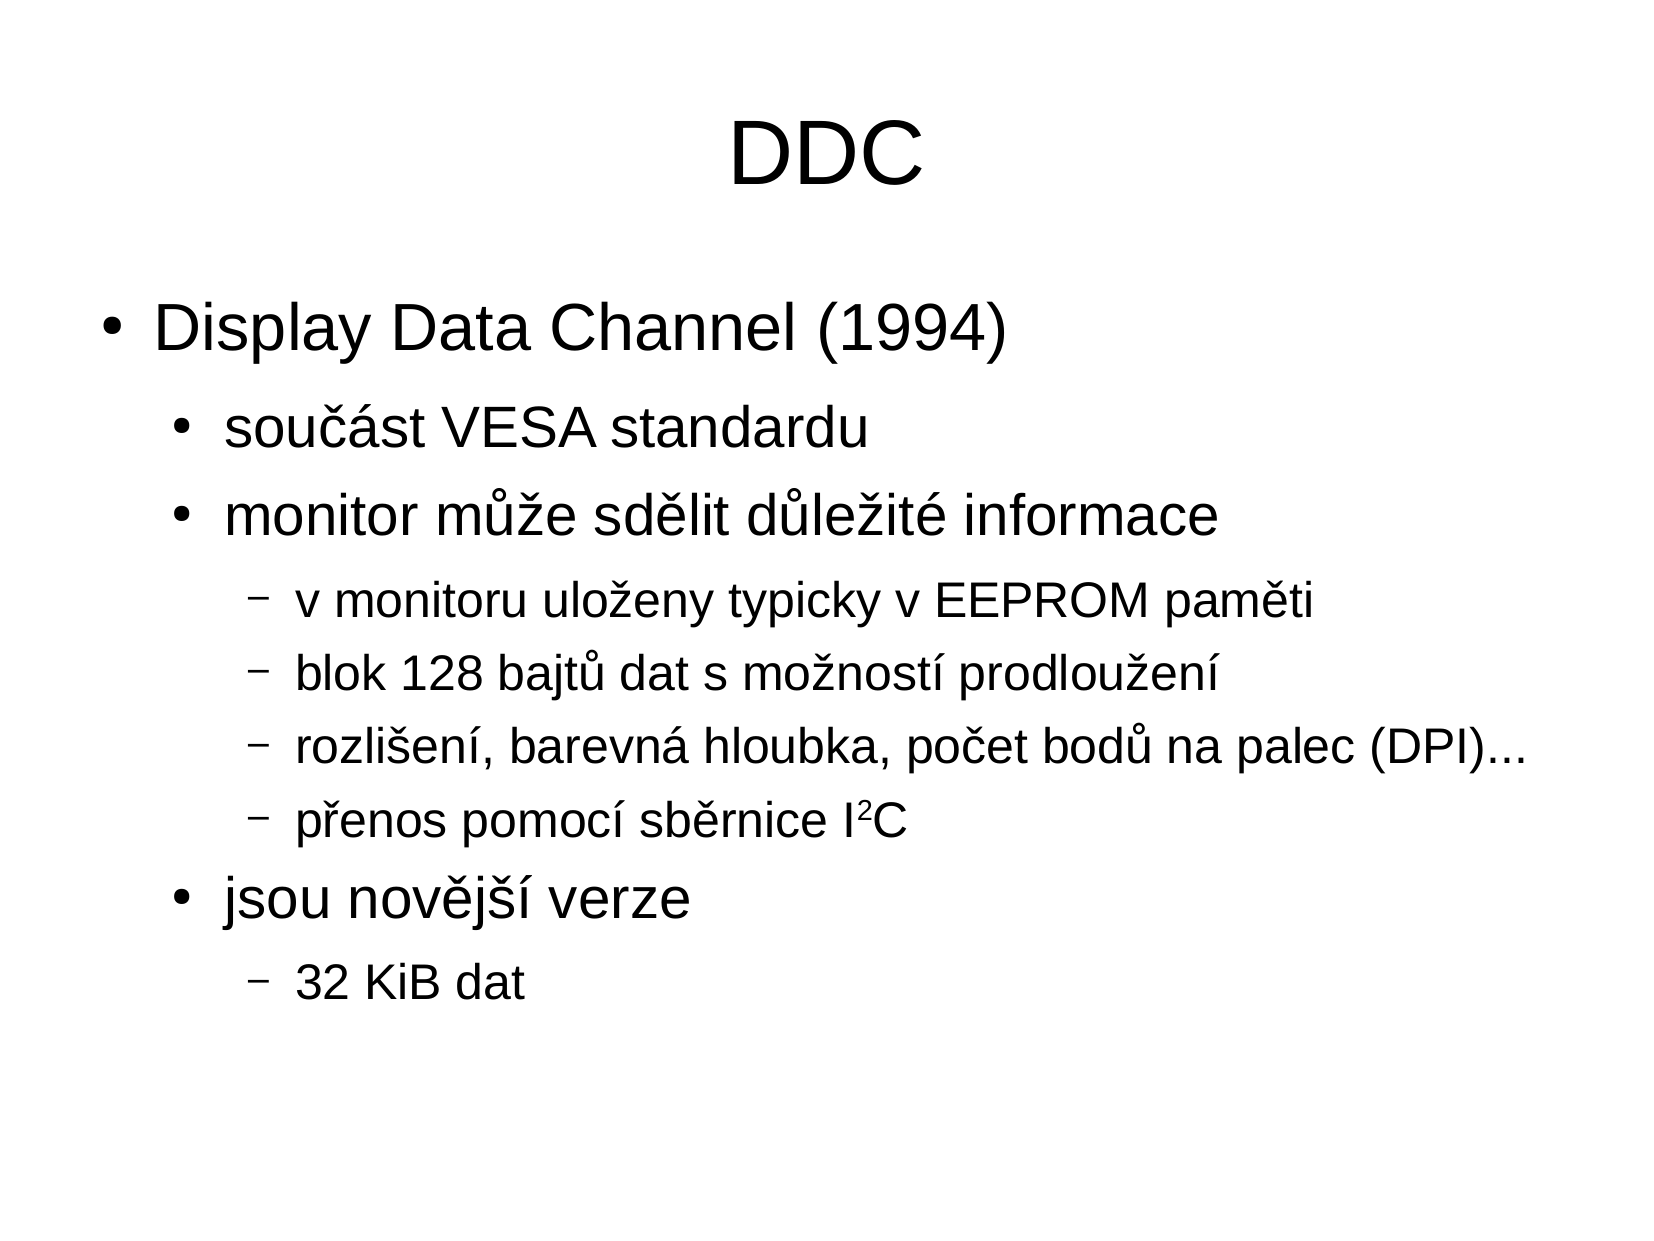

# DDC
Display Data Channel (1994)
součást VESA standardu
monitor může sdělit důležité informace
v monitoru uloženy typicky v EEPROM paměti
blok 128 bajtů dat s možností prodloužení
rozlišení, barevná hloubka, počet bodů na palec (DPI)...
přenos pomocí sběrnice I2C
jsou novější verze
32 KiB dat